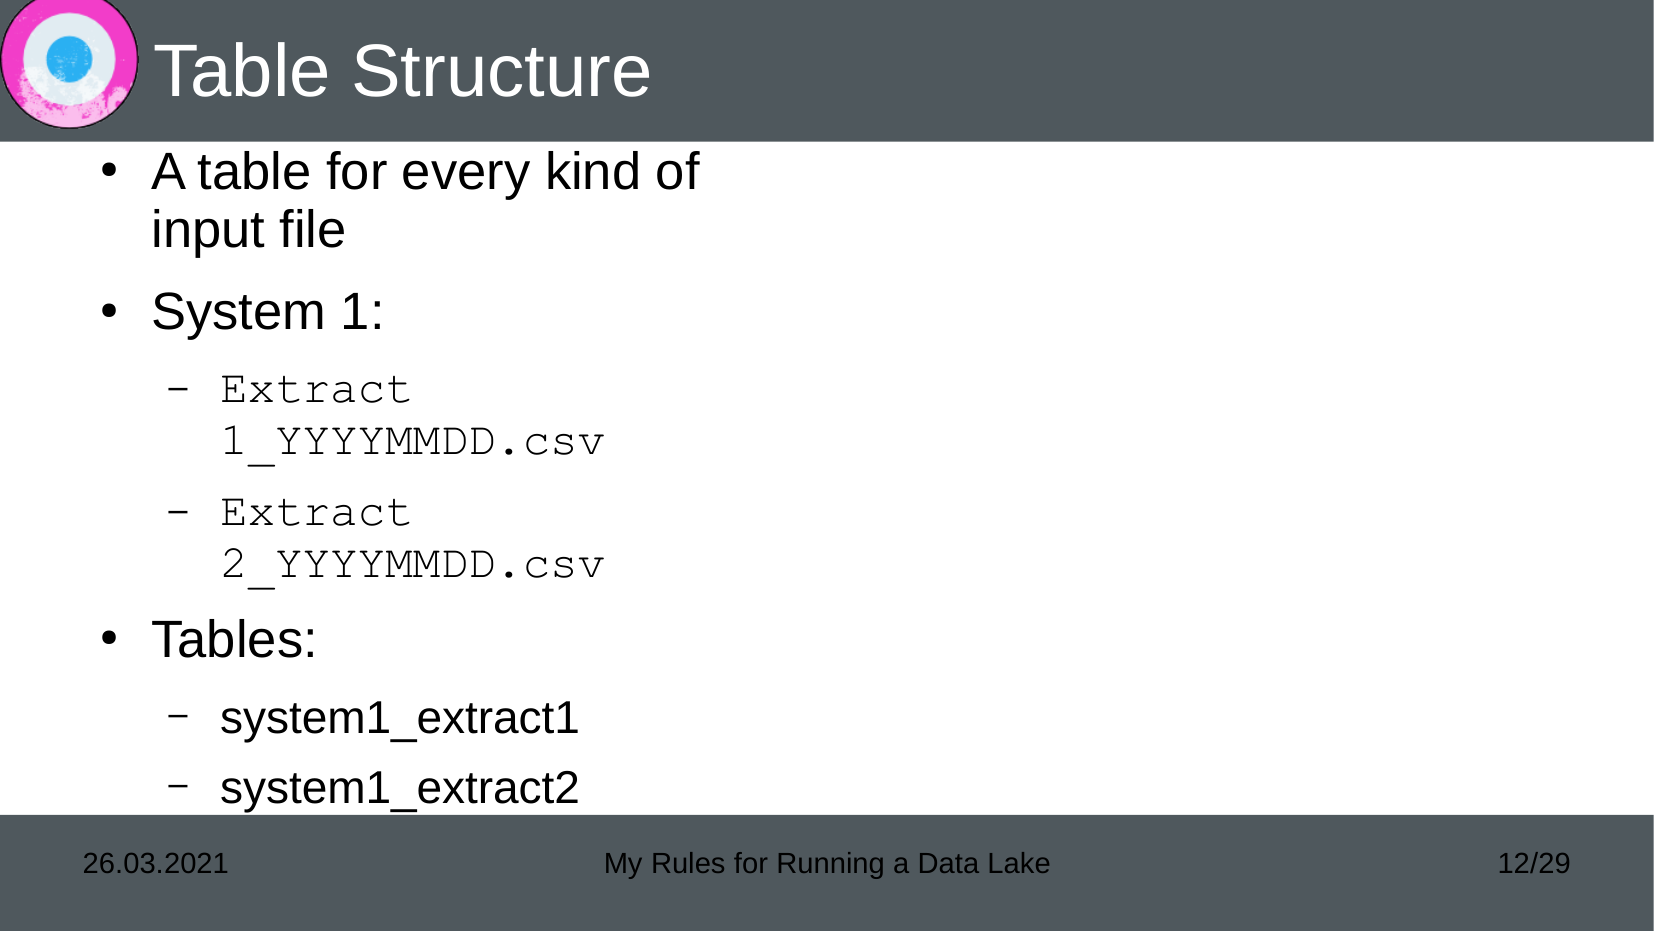

# Table Structure
A table for every kind of input file
System 1:
Extract 1_YYYYMMDD.csv
Extract 2_YYYYMMDD.csv
Tables:
system1_extract1
system1_extract2
08. März 2019
12